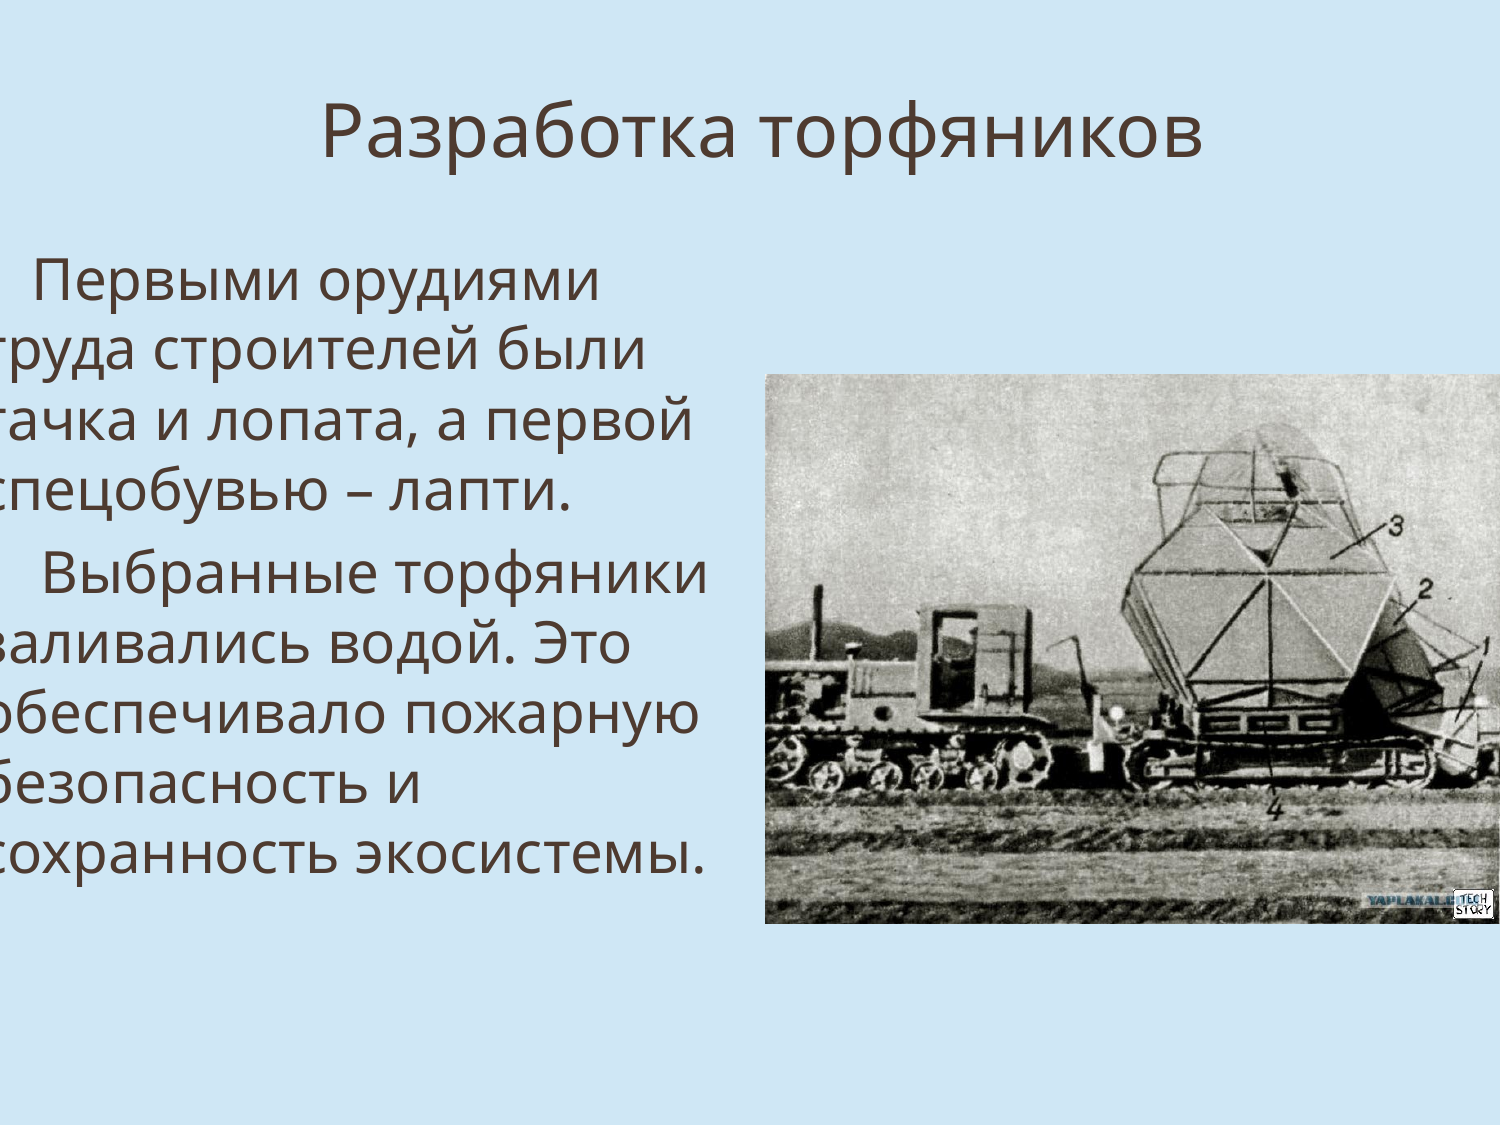

Разработка торфяников
# Первыми орудиями труда строителей были тачка и лопата, а первой спецобувью – лапти.
 Выбранные торфяники заливались водой. Это обеспечивало пожарную безопасность и сохранность экосистемы.